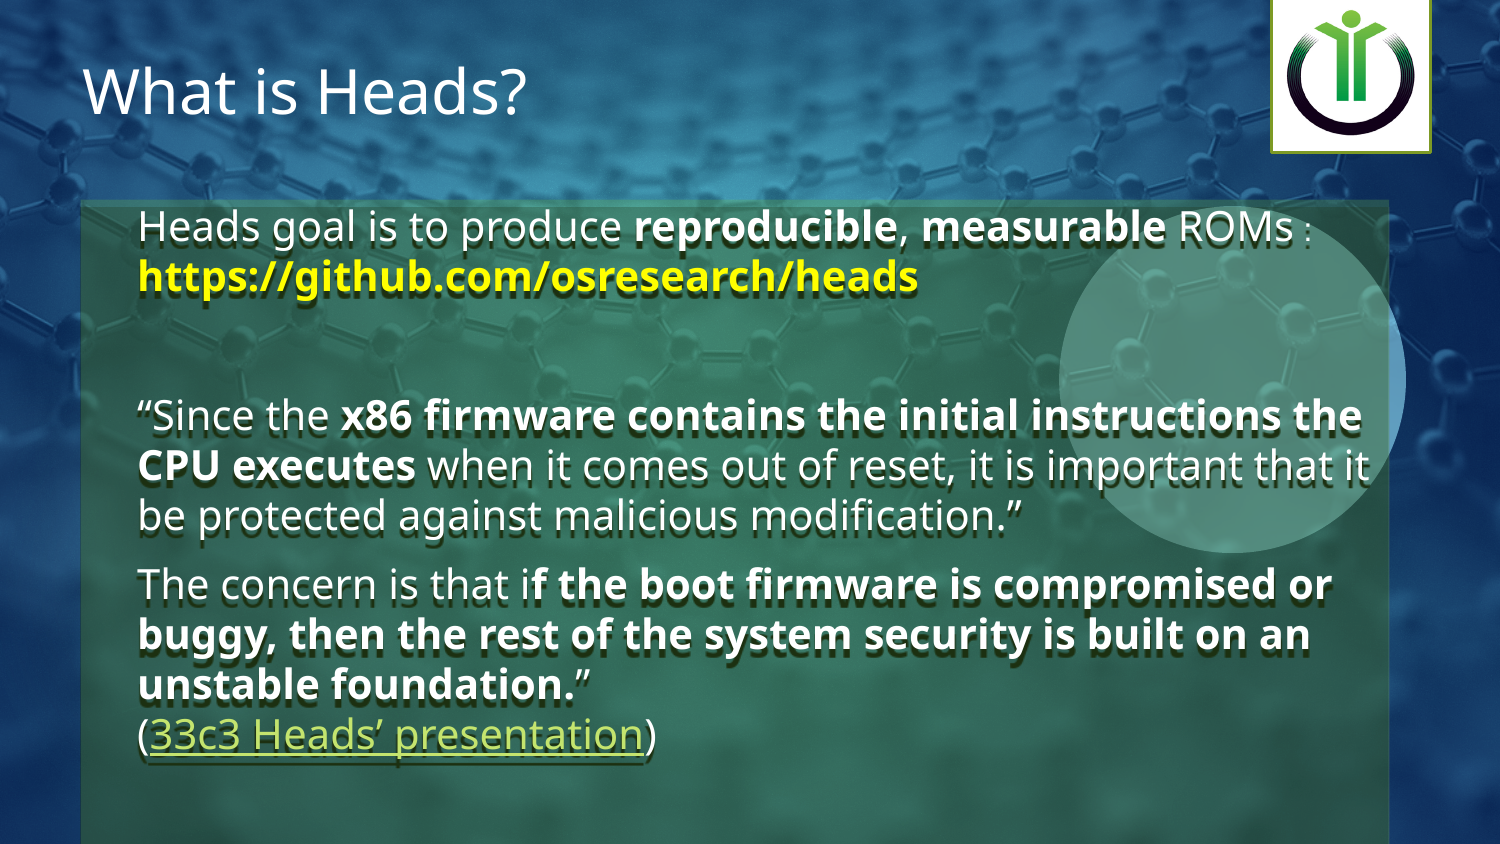

What is Heads?
Heads goal is to produce reproducible, measurable ROMs : https://github.com/osresearch/heads
“Since the x86 firmware contains the initial instructions the CPU executes when it comes out of reset, it is important that it be protected against malicious modification.”
The concern is that if the boot firmware is compromised or buggy, then the rest of the system security is built on an unstable foundation.”
(33c3 Heads’ presentation)